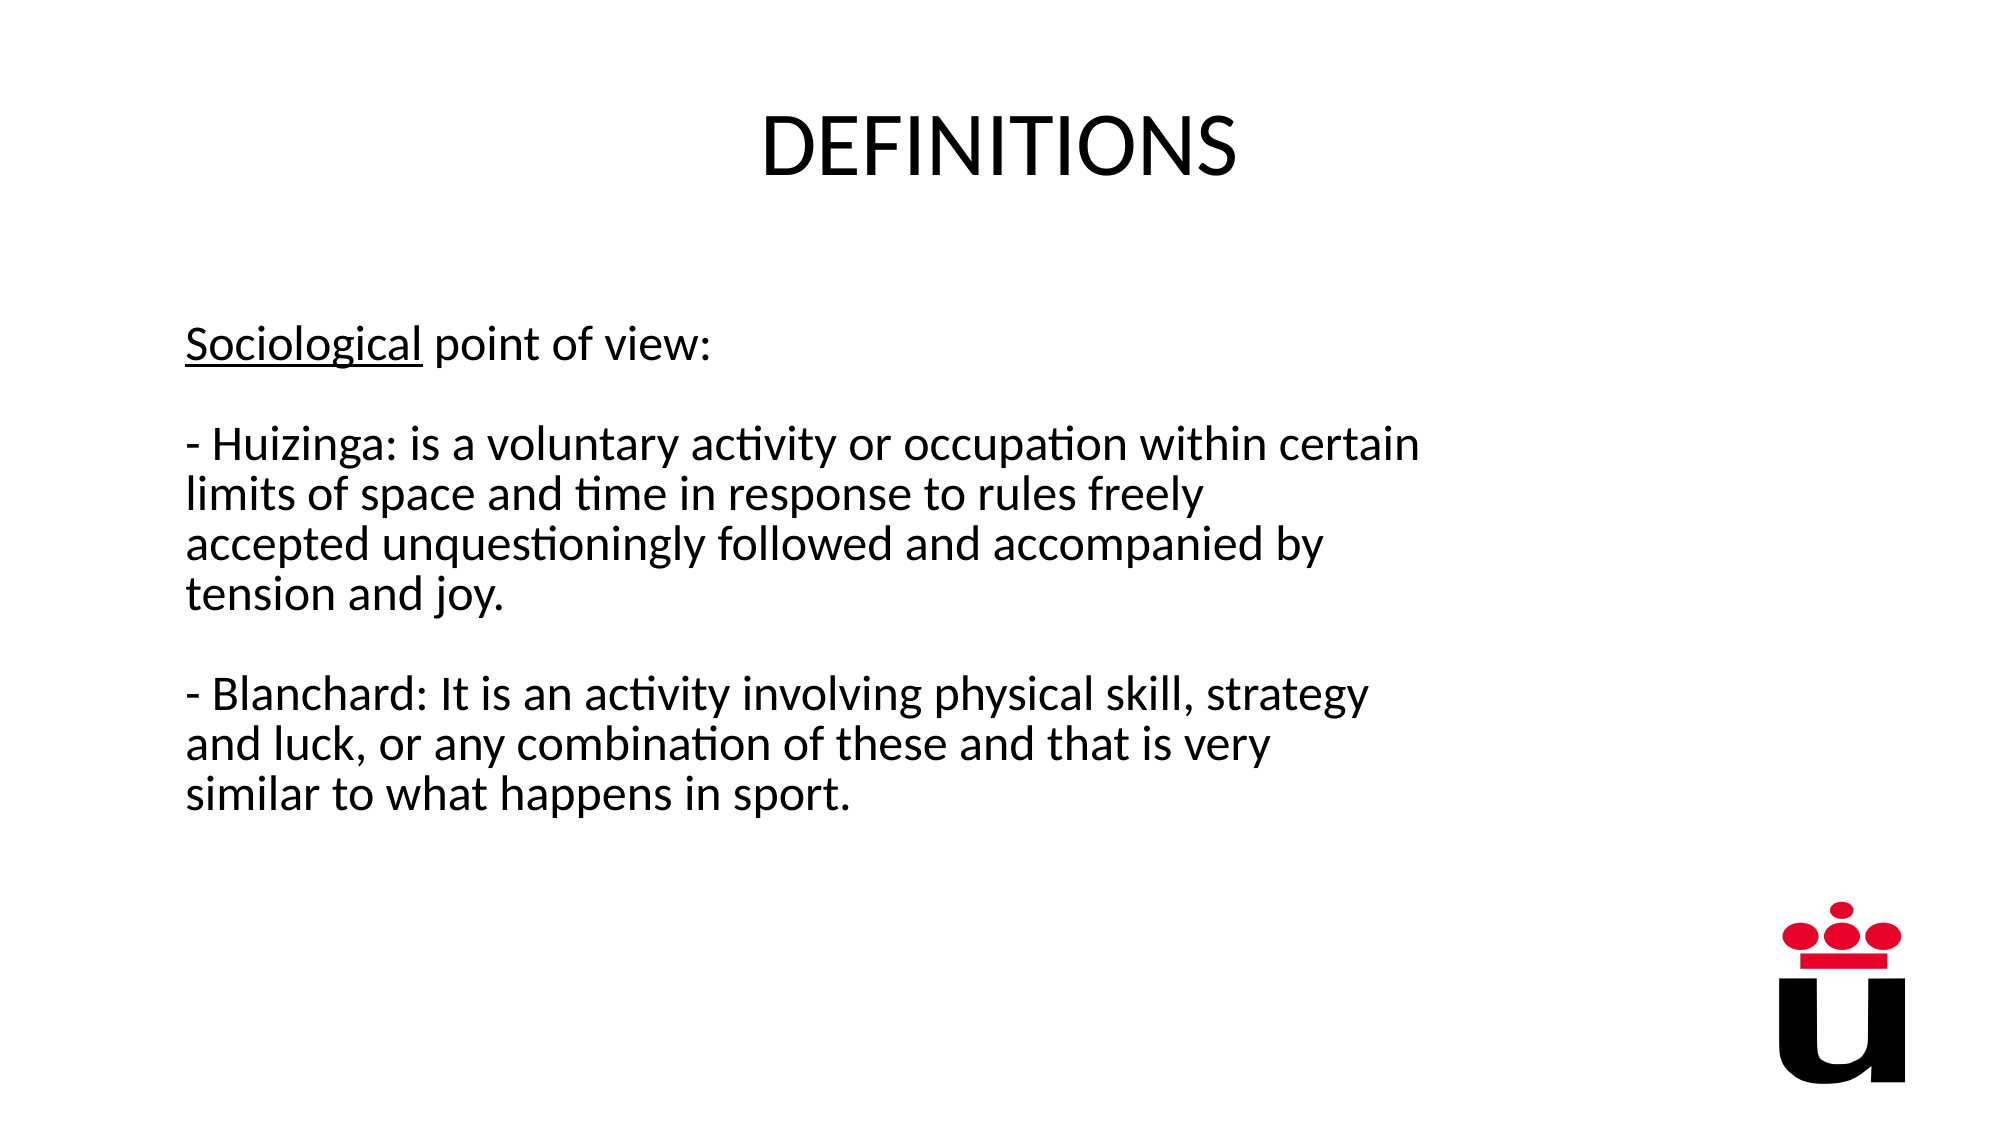

# DEFINITIONS
Sociological point of view:
- Huizinga: is a voluntary activity or occupation within certain
limits of space and time in response to rules freely
accepted unquestioningly followed and accompanied by
tension and joy.
- Blanchard: It is an activity involving physical skill, strategy
and luck, or any combination of these and that is very
similar to what happens in sport.